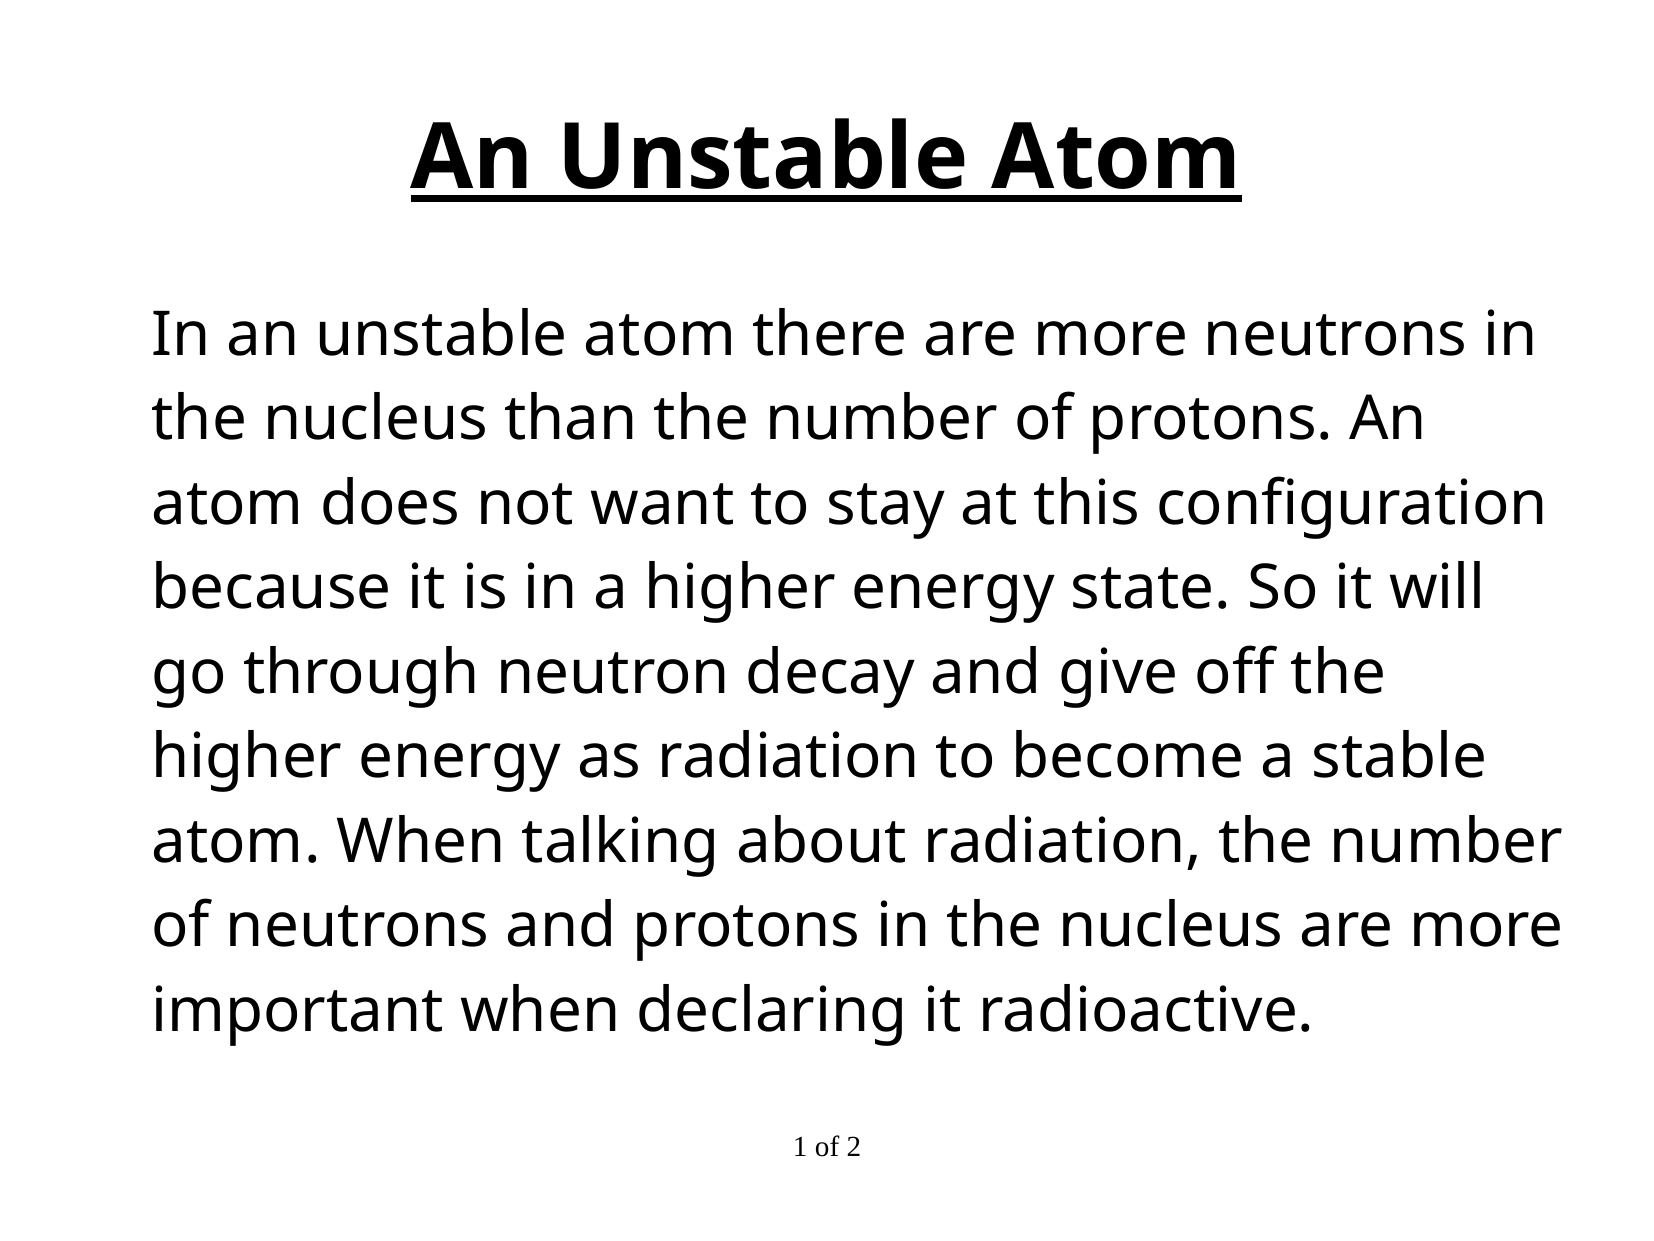

# An Unstable Atom
In an unstable atom there are more neutrons in the nucleus than the number of protons. An atom does not want to stay at this configuration because it is in a higher energy state. So it will go through neutron decay and give off the higher energy as radiation to become a stable atom. When talking about radiation, the number of neutrons and protons in the nucleus are more important when declaring it radioactive.
1 of 2